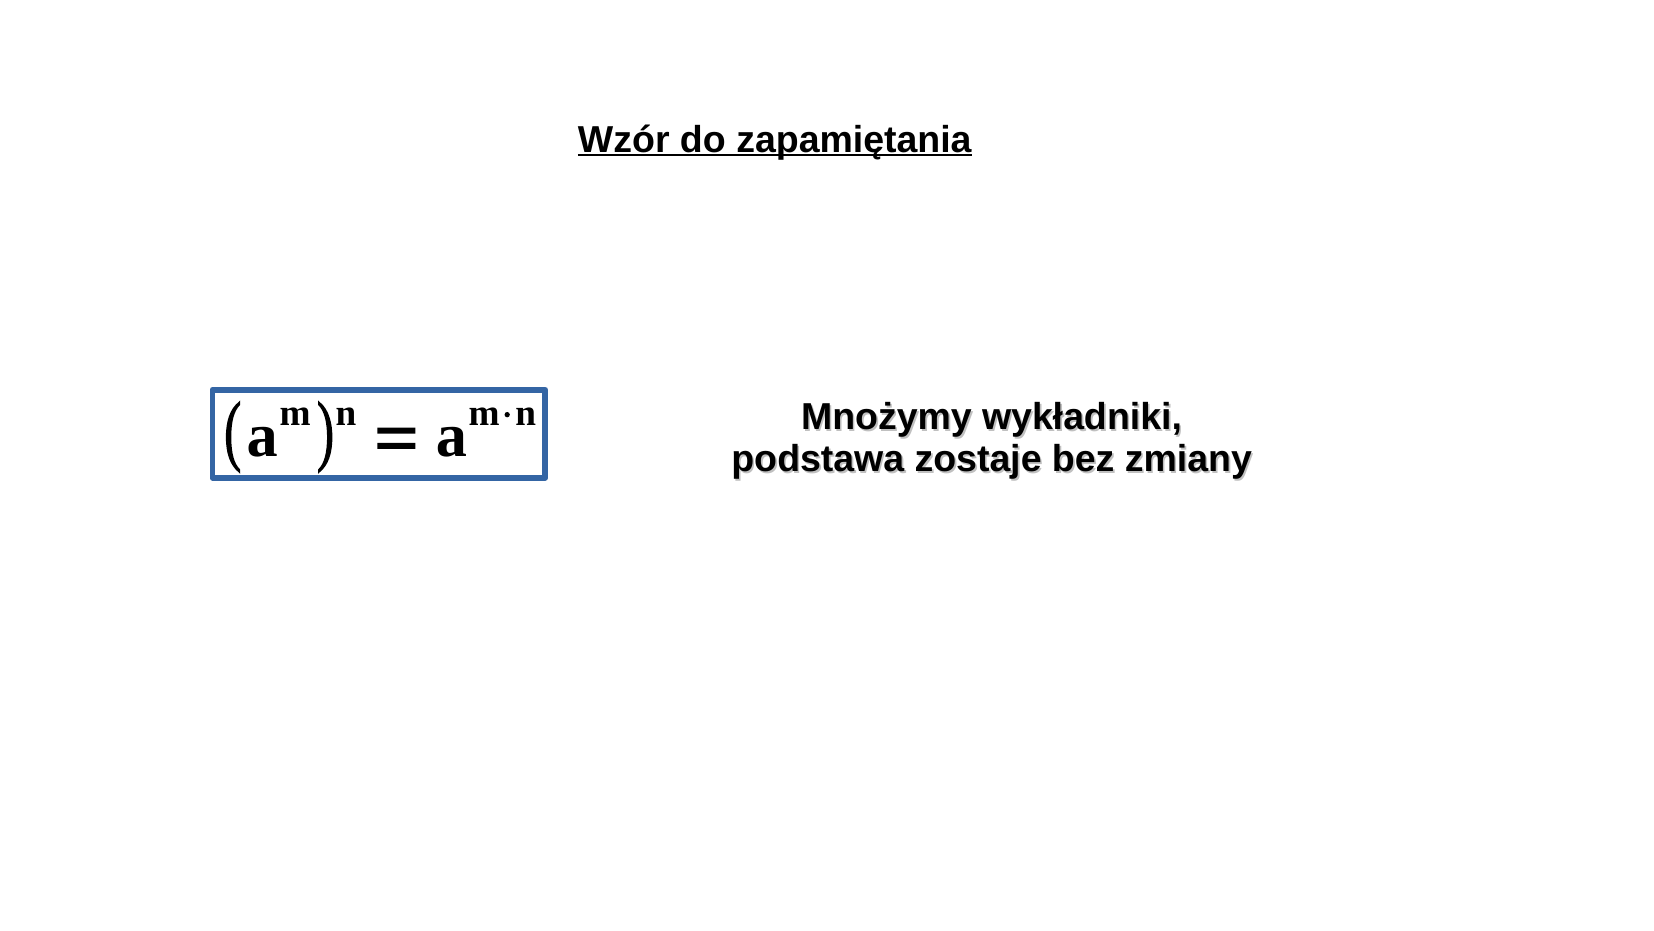

Wzór do zapamiętania
Mnożymy wykładniki,
podstawa zostaje bez zmiany